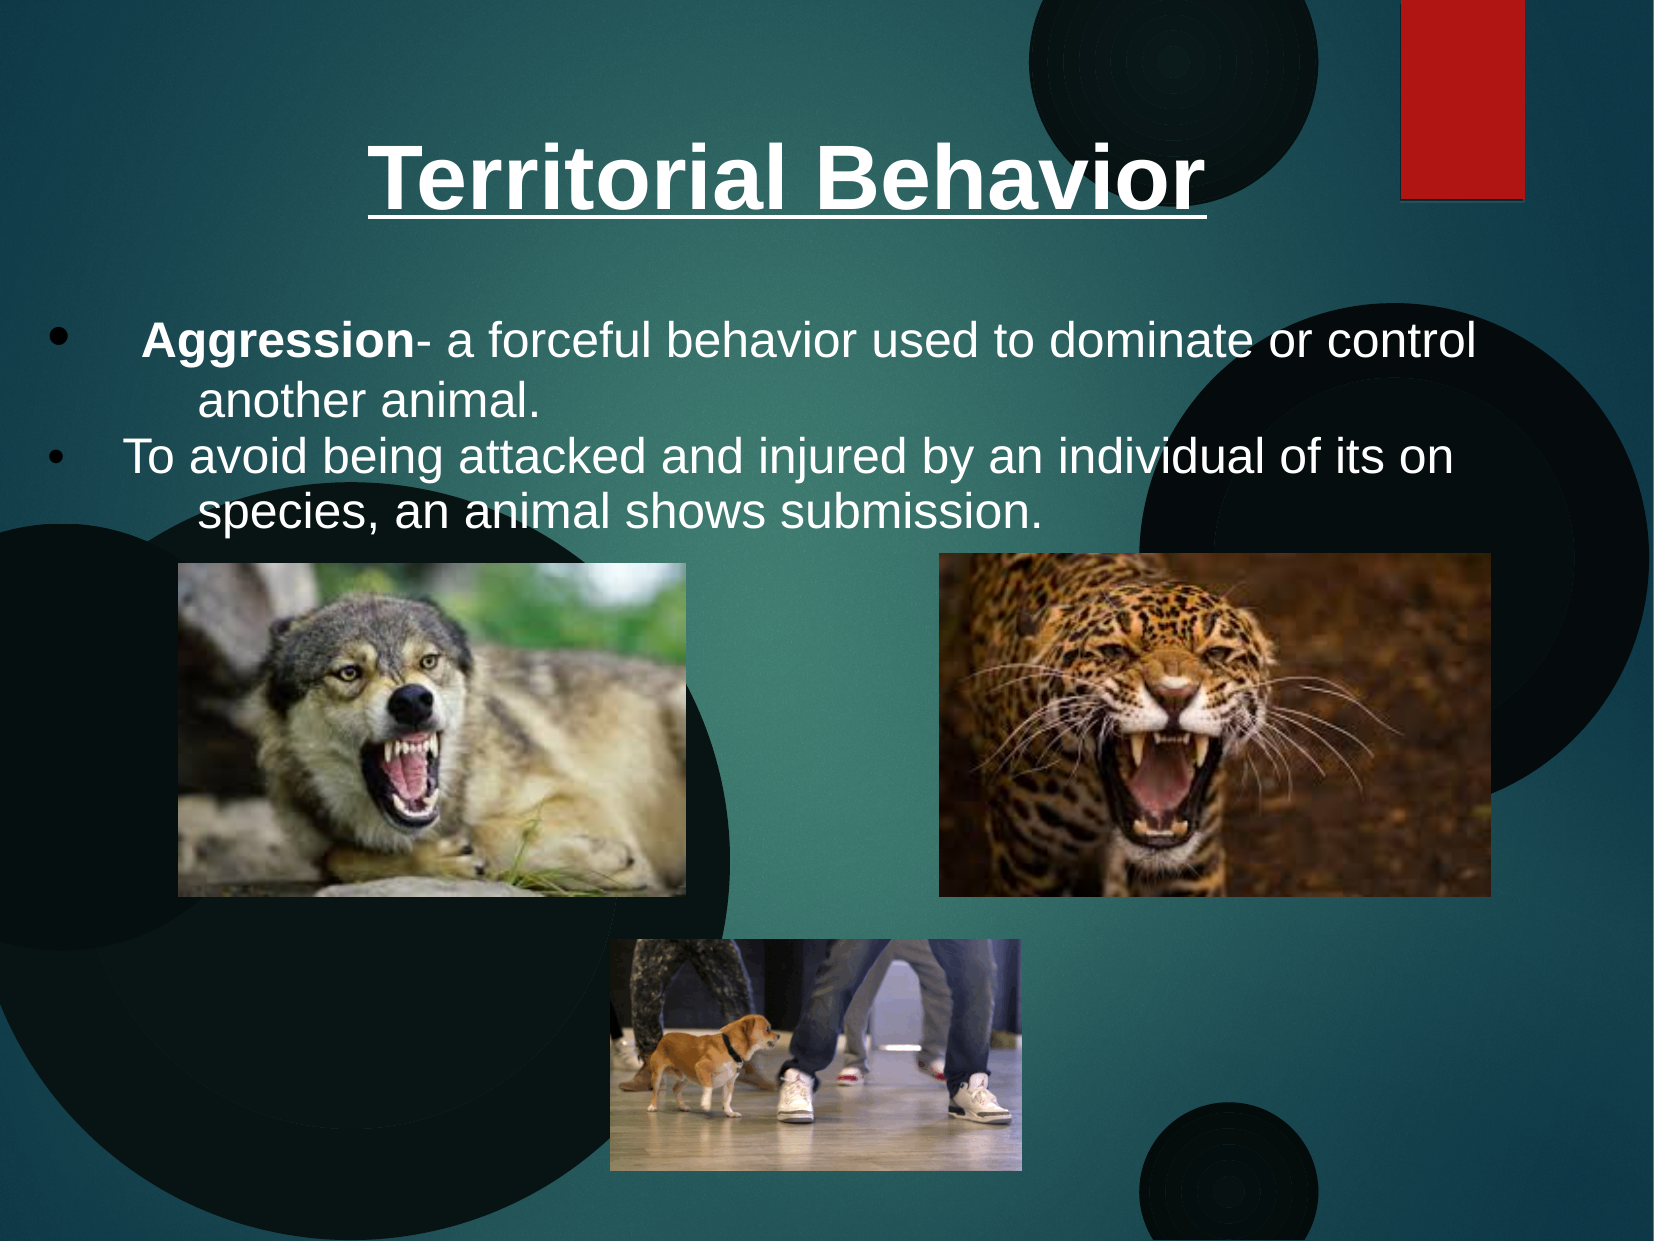

Territorial Behavior
 Aggression- a forceful behavior used to dominate or control another animal.
To avoid being attacked and injured by an individual of its on species, an animal shows submission.